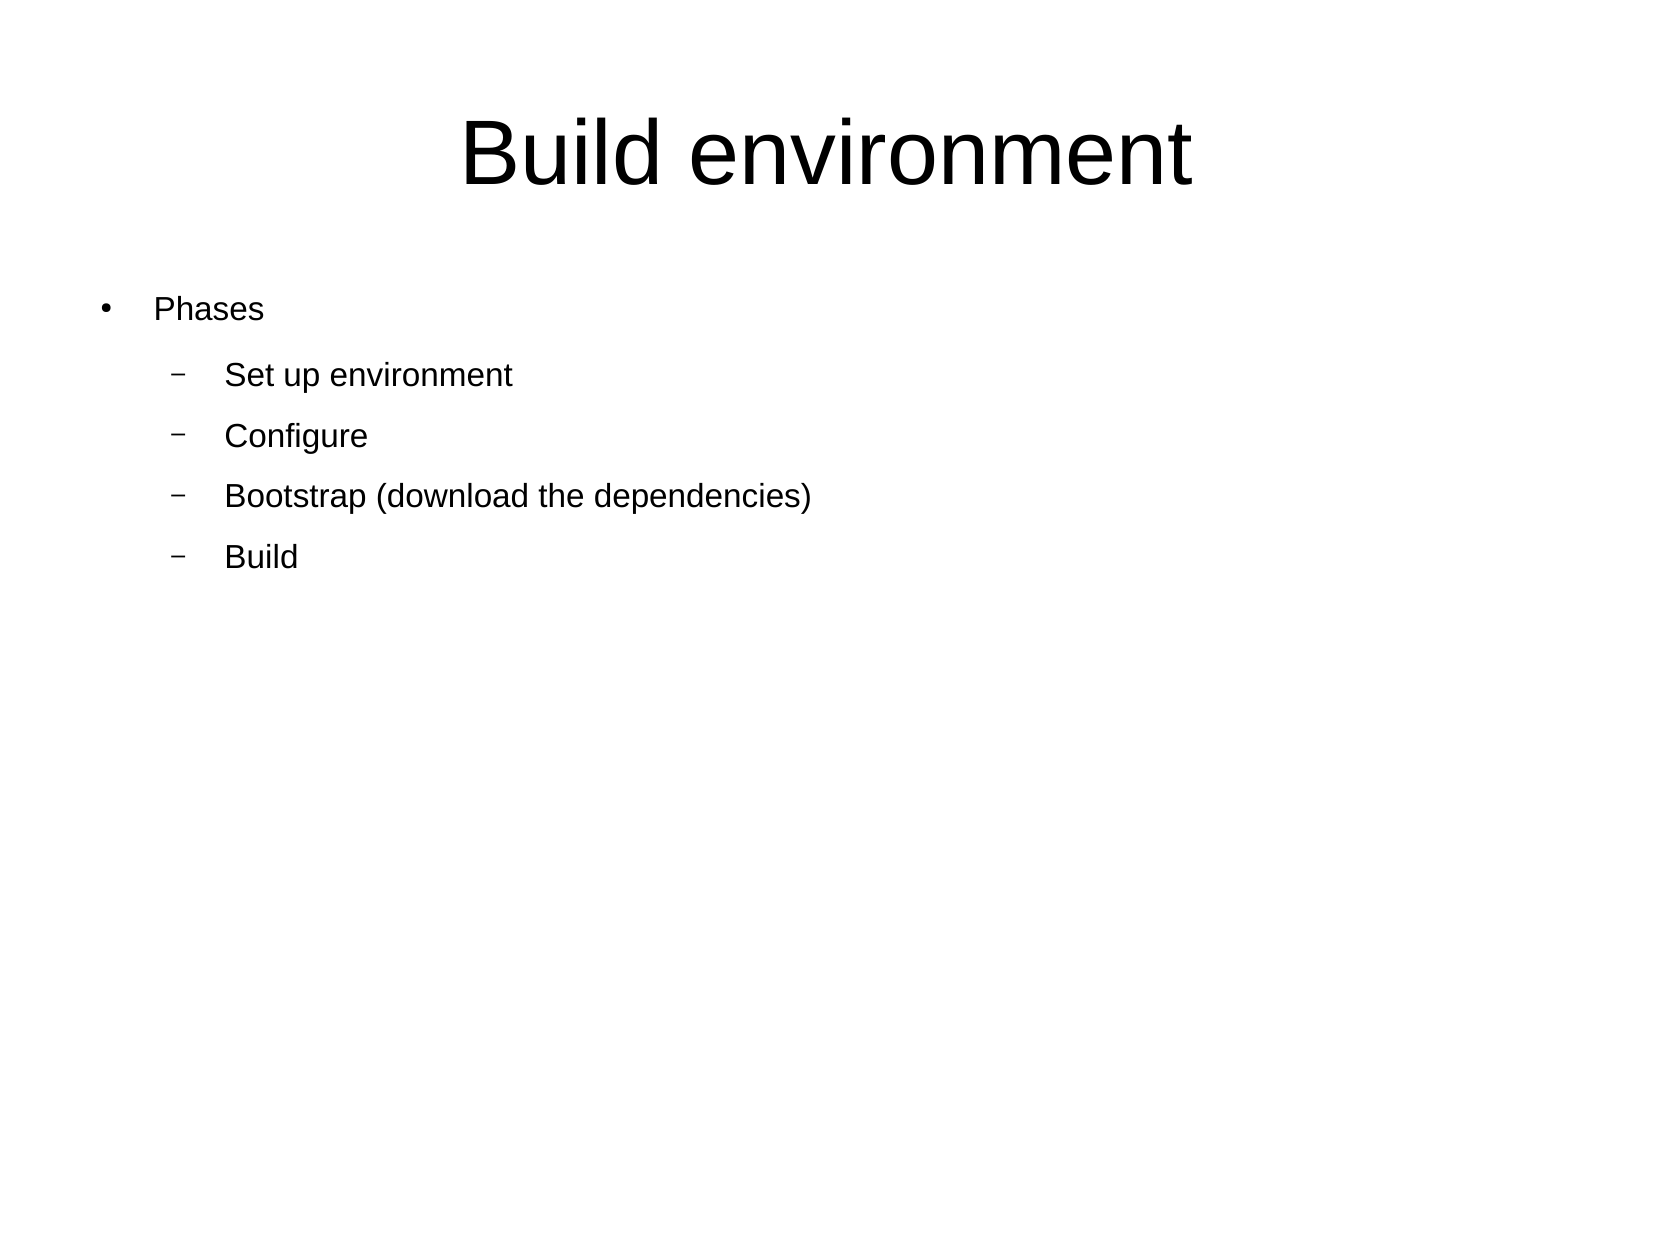

# Build environment
Phases
Set up environment
Configure
Bootstrap (download the dependencies)
Build